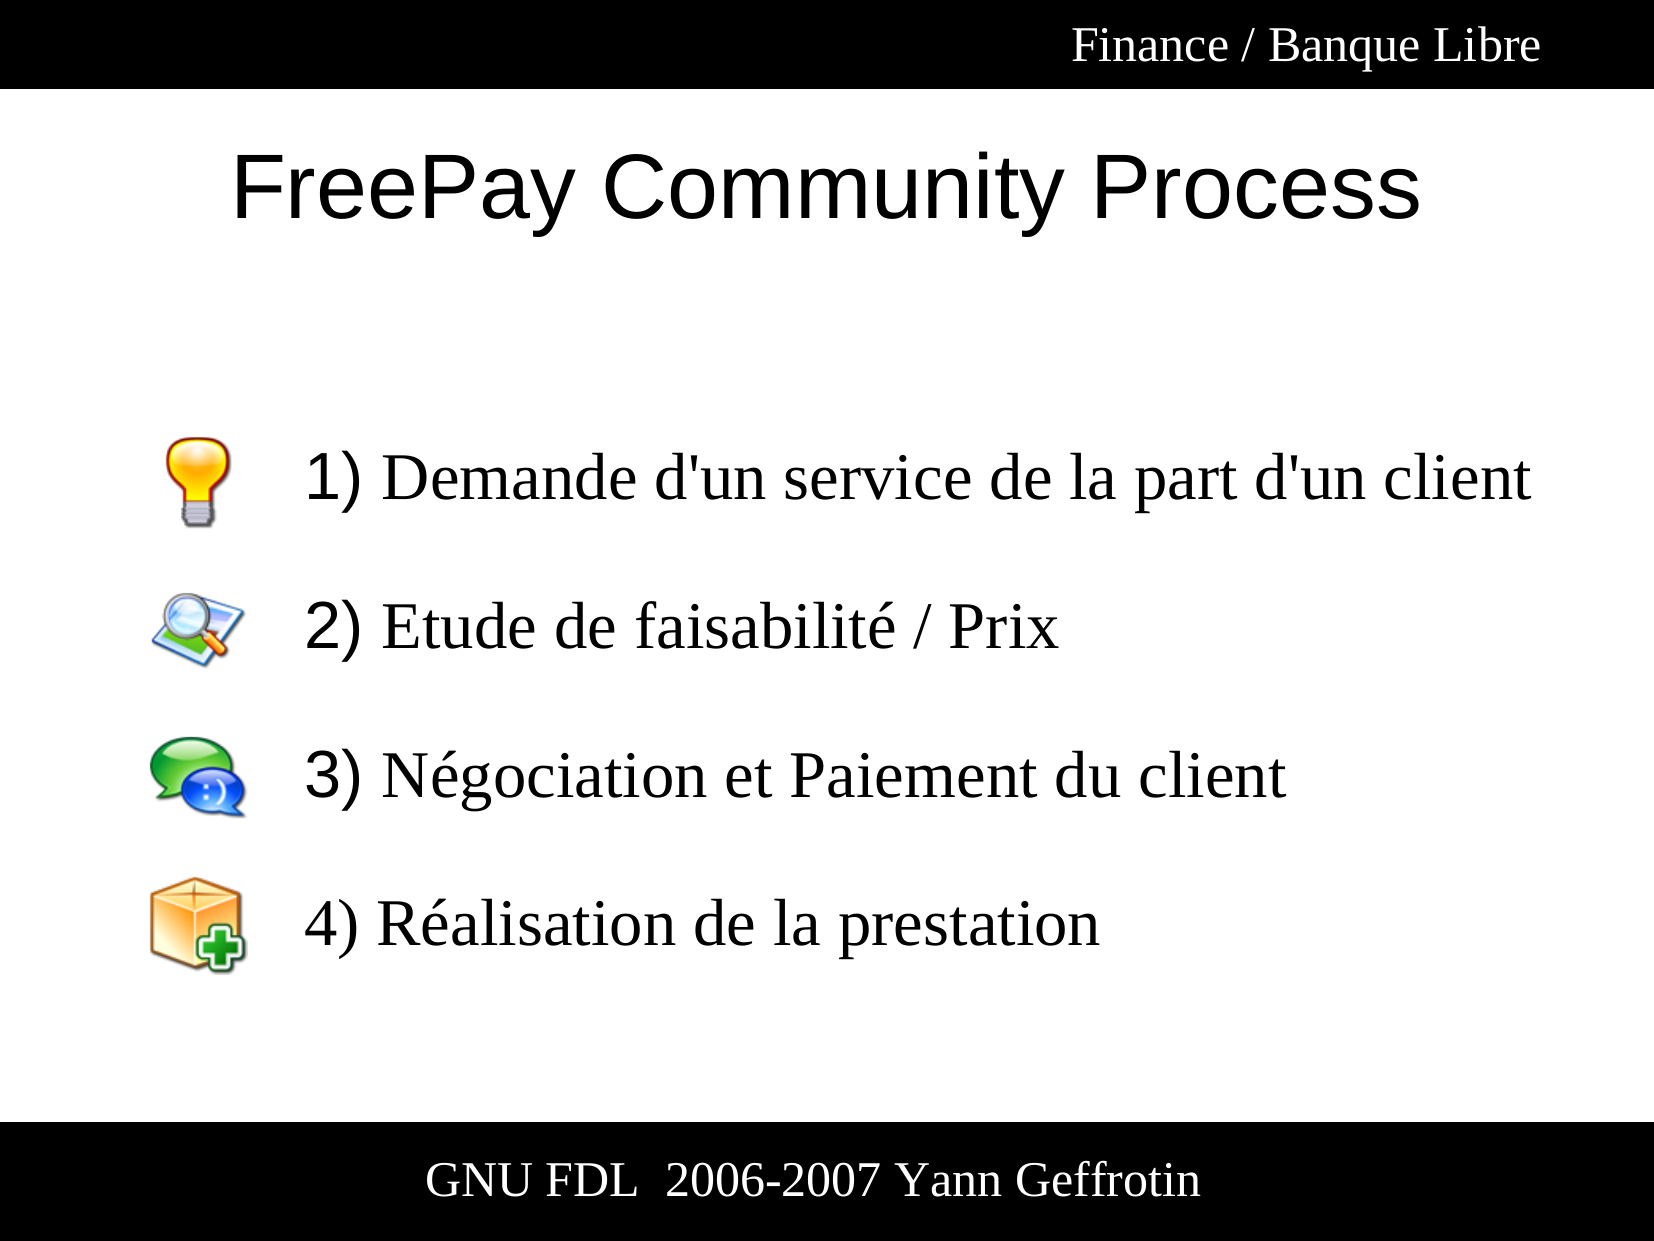

# FreePay Community Process
			1) Demande d'un service de la part d'un client
			2) Etude de faisabilité / Prix
			3) Négociation et Paiement du client
			4) Réalisation de la prestation